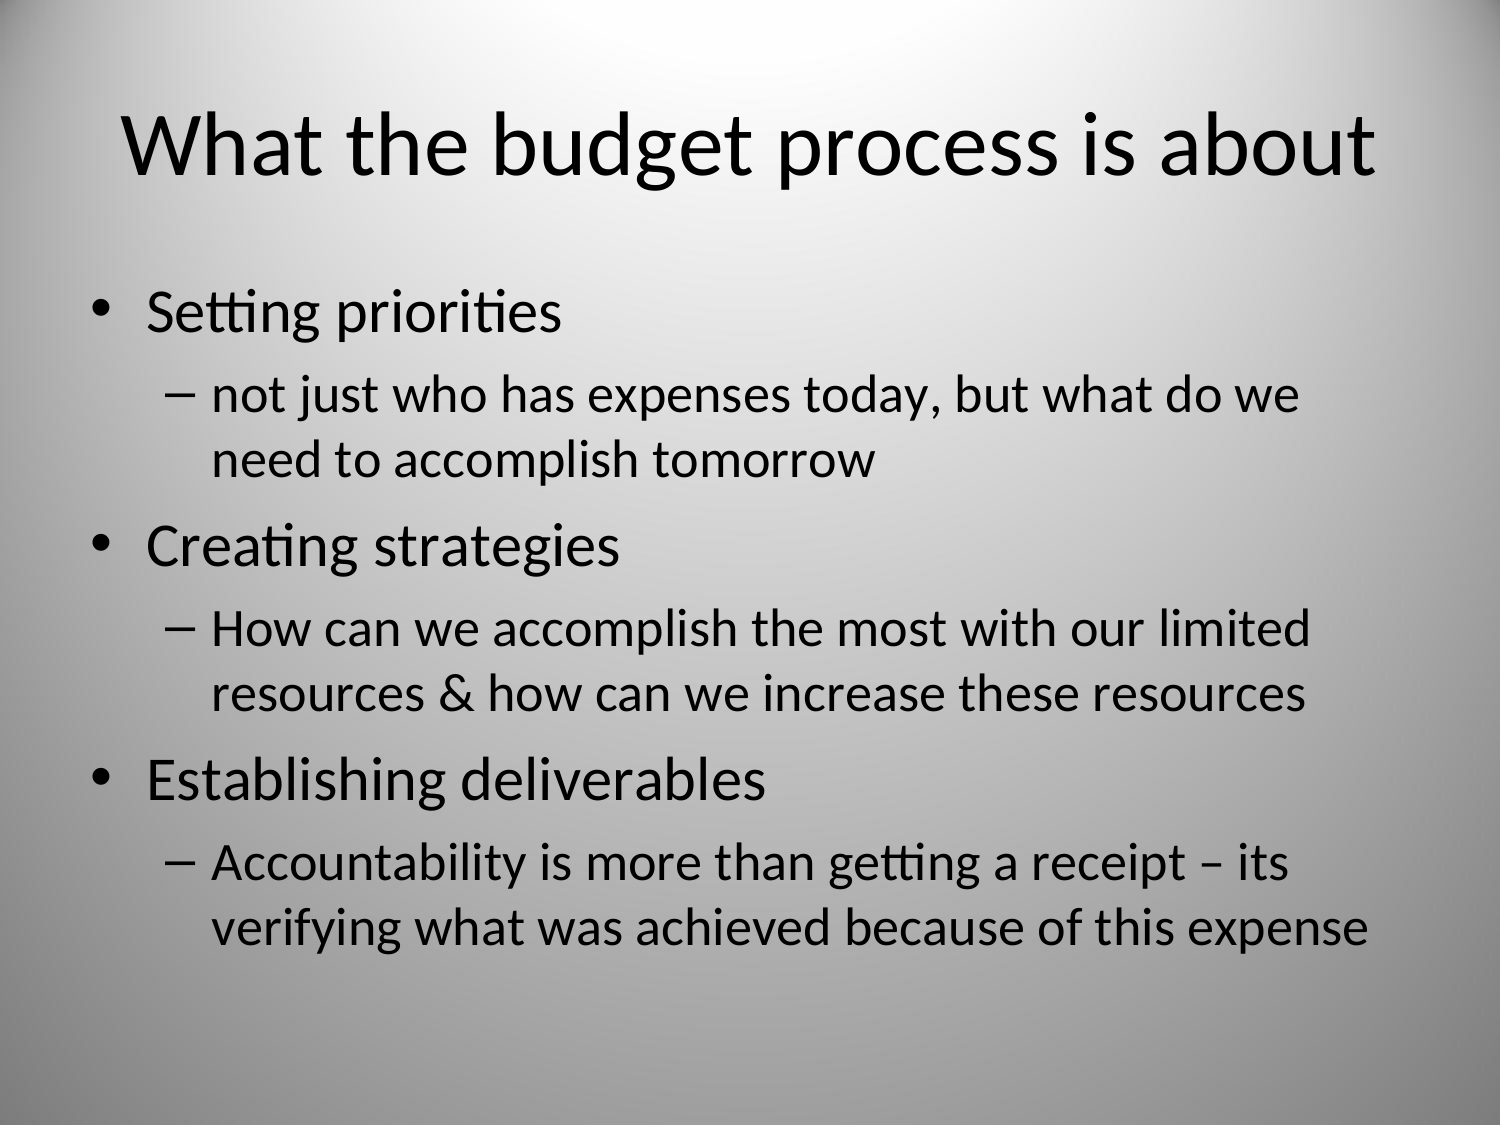

# What the budget process is about
Setting priorities
not just who has expenses today, but what do we need to accomplish tomorrow
Creating strategies
How can we accomplish the most with our limited resources & how can we increase these resources
Establishing deliverables
Accountability is more than getting a receipt – its verifying what was achieved because of this expense